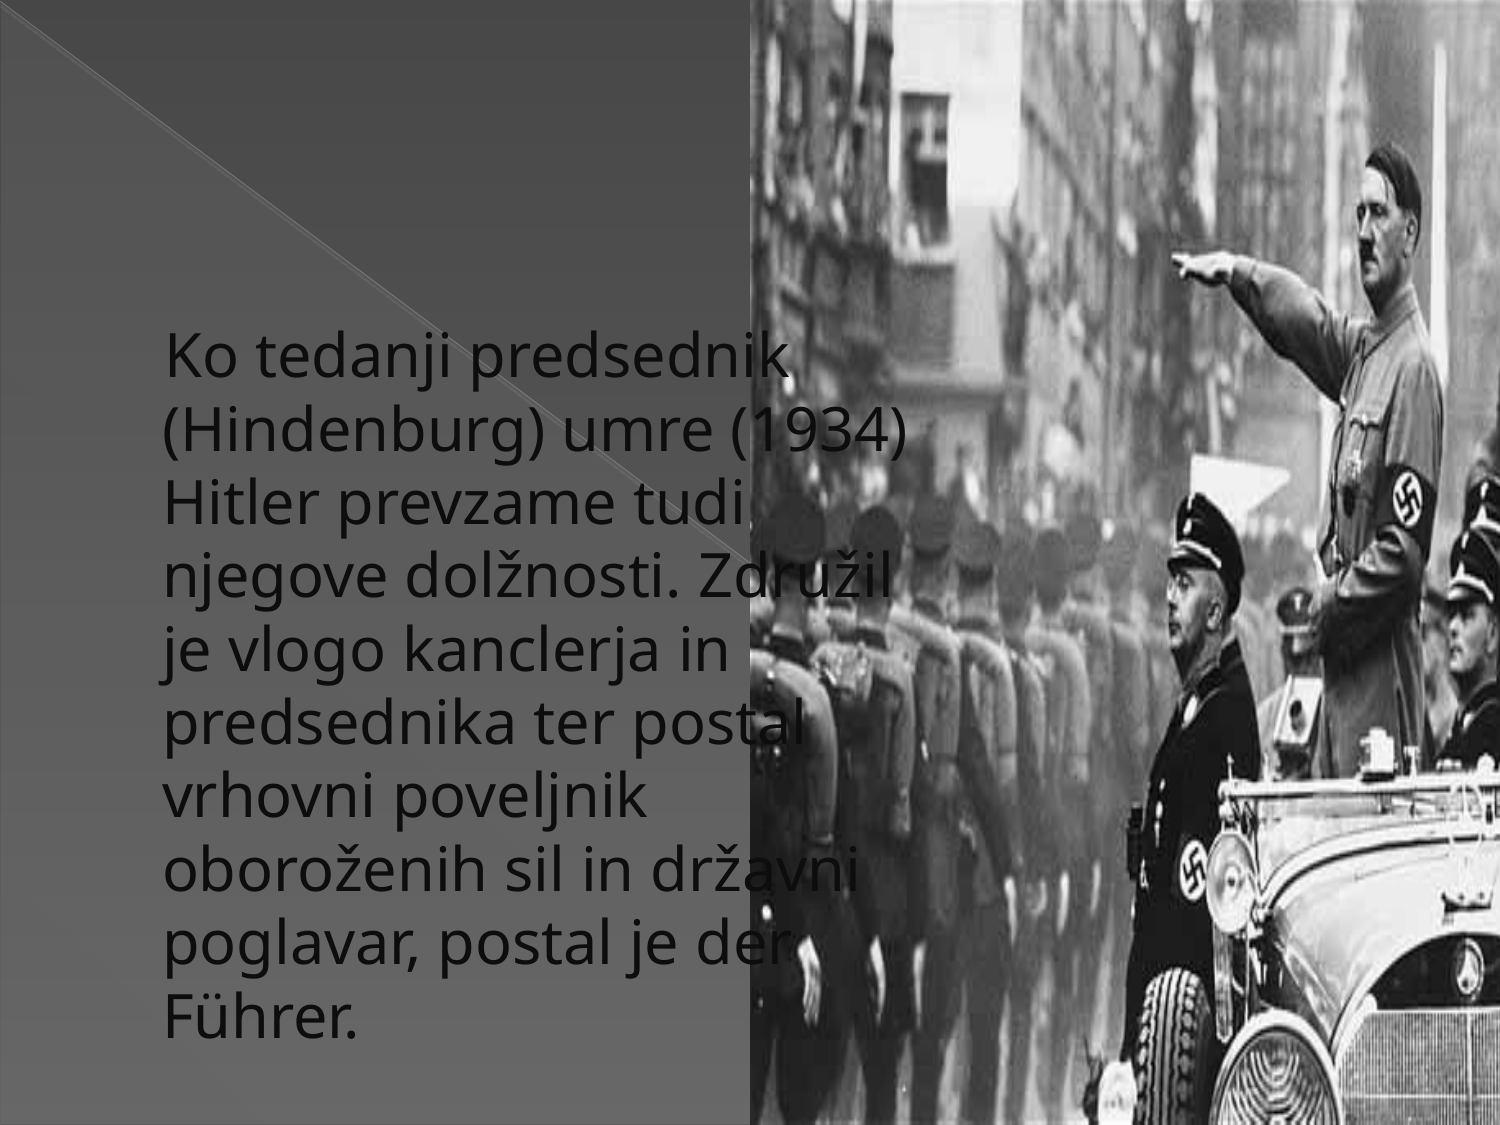

#
 Ko tedanji predsednik (Hindenburg) umre (1934) Hitler prevzame tudi njegove dolžnosti. Združil je vlogo kanclerja in predsednika ter postal vrhovni poveljnik oboroženih sil in državni poglavar, postal je der Führer.